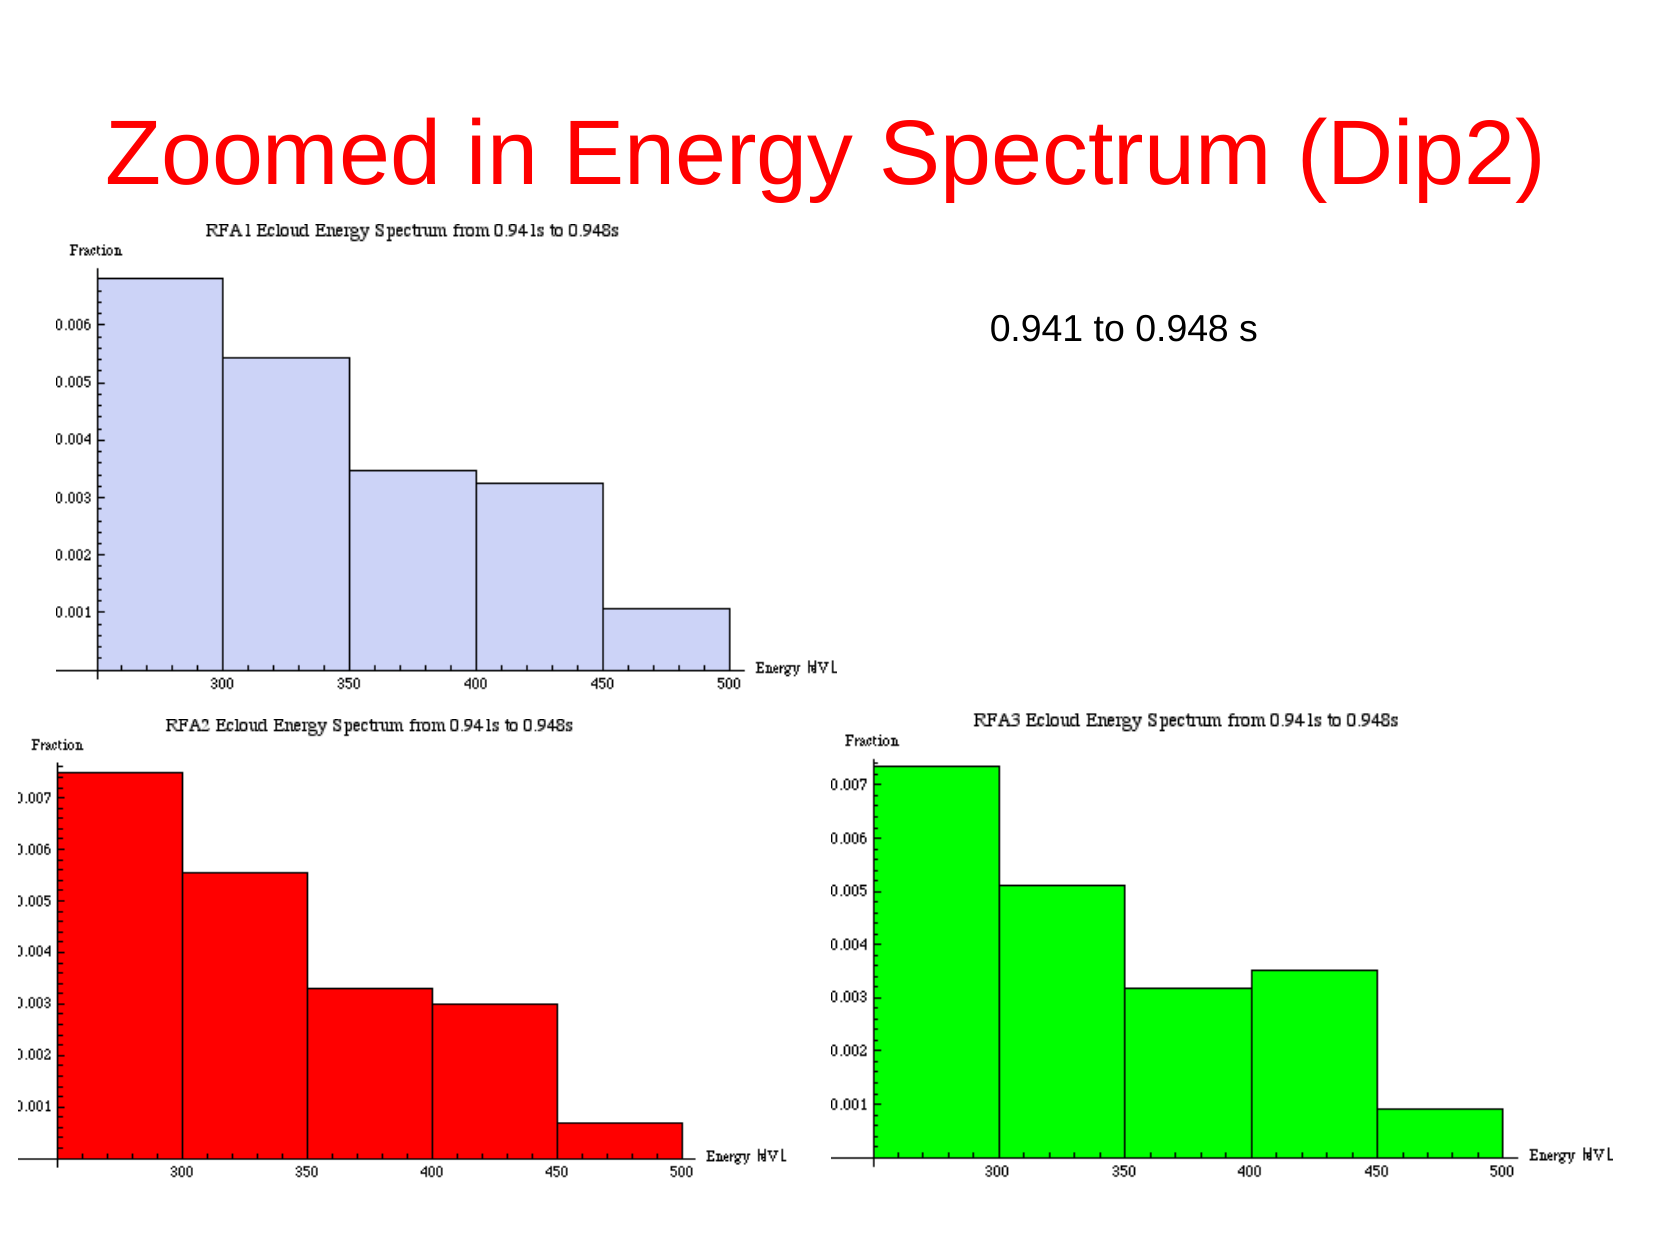

# Zoomed in Energy Spectrum (Dip2)
0.941 to 0.948 s